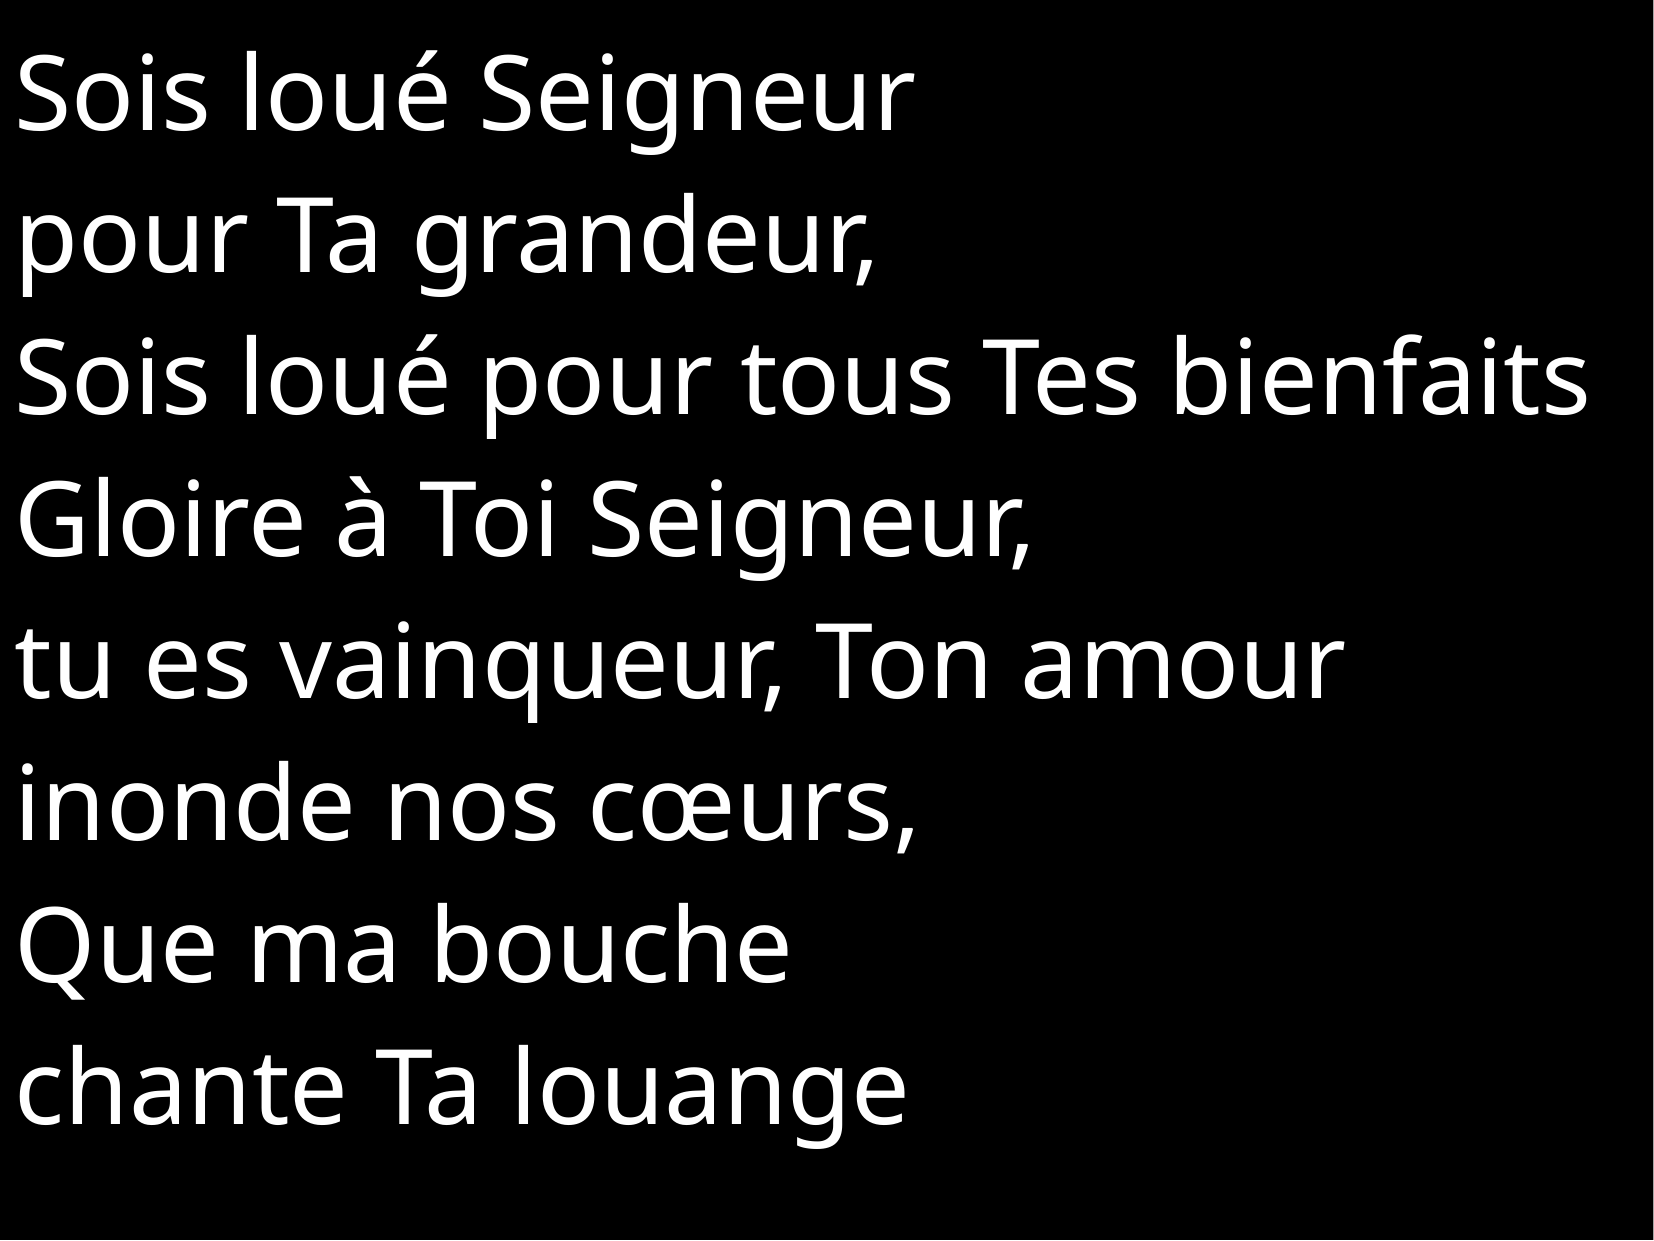

Sois loué Seigneur
pour Ta grandeur,
Sois loué pour tous Tes bienfaits
Gloire à Toi Seigneur,
tu es vainqueur, Ton amour inonde nos cœurs,
Que ma bouche
chante Ta louange
.